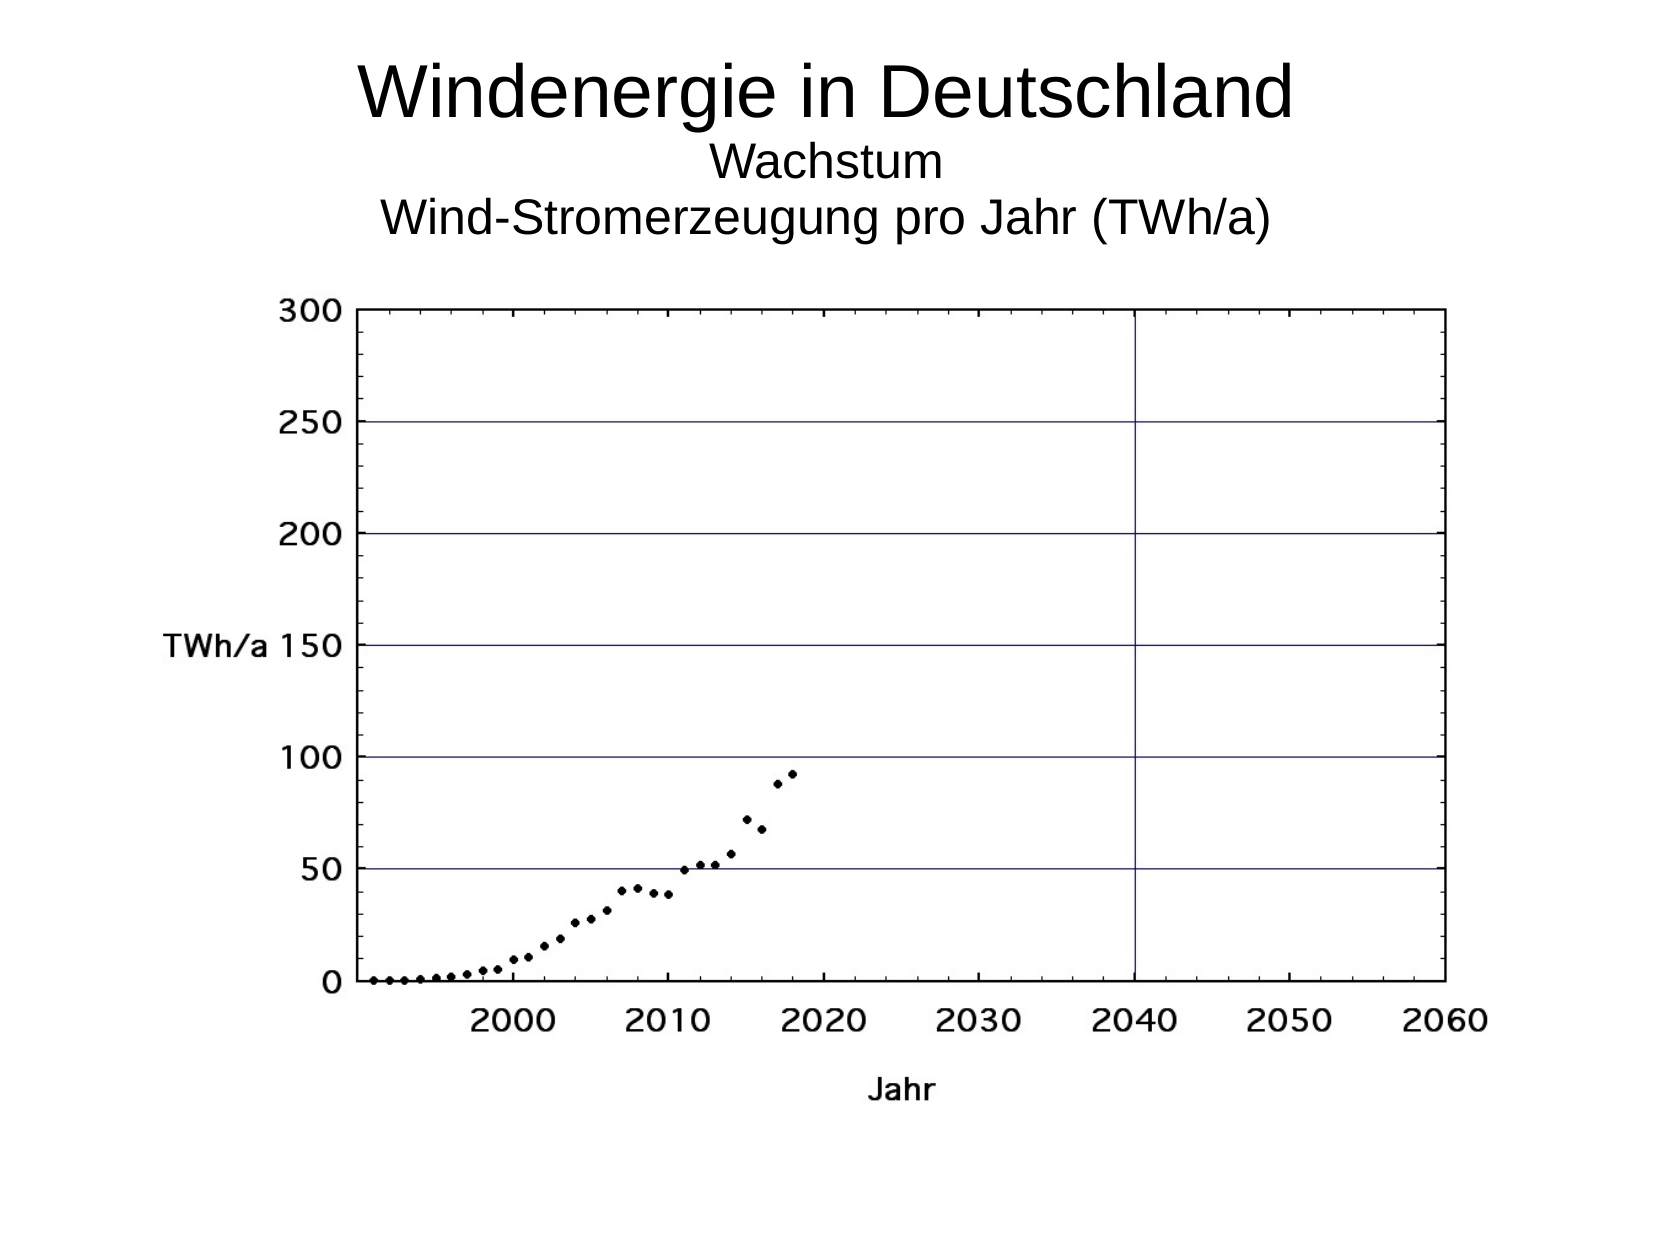

# Windenergie in Deutschland Wachstum Wind-Stromerzeugung pro Jahr (TWh/a)